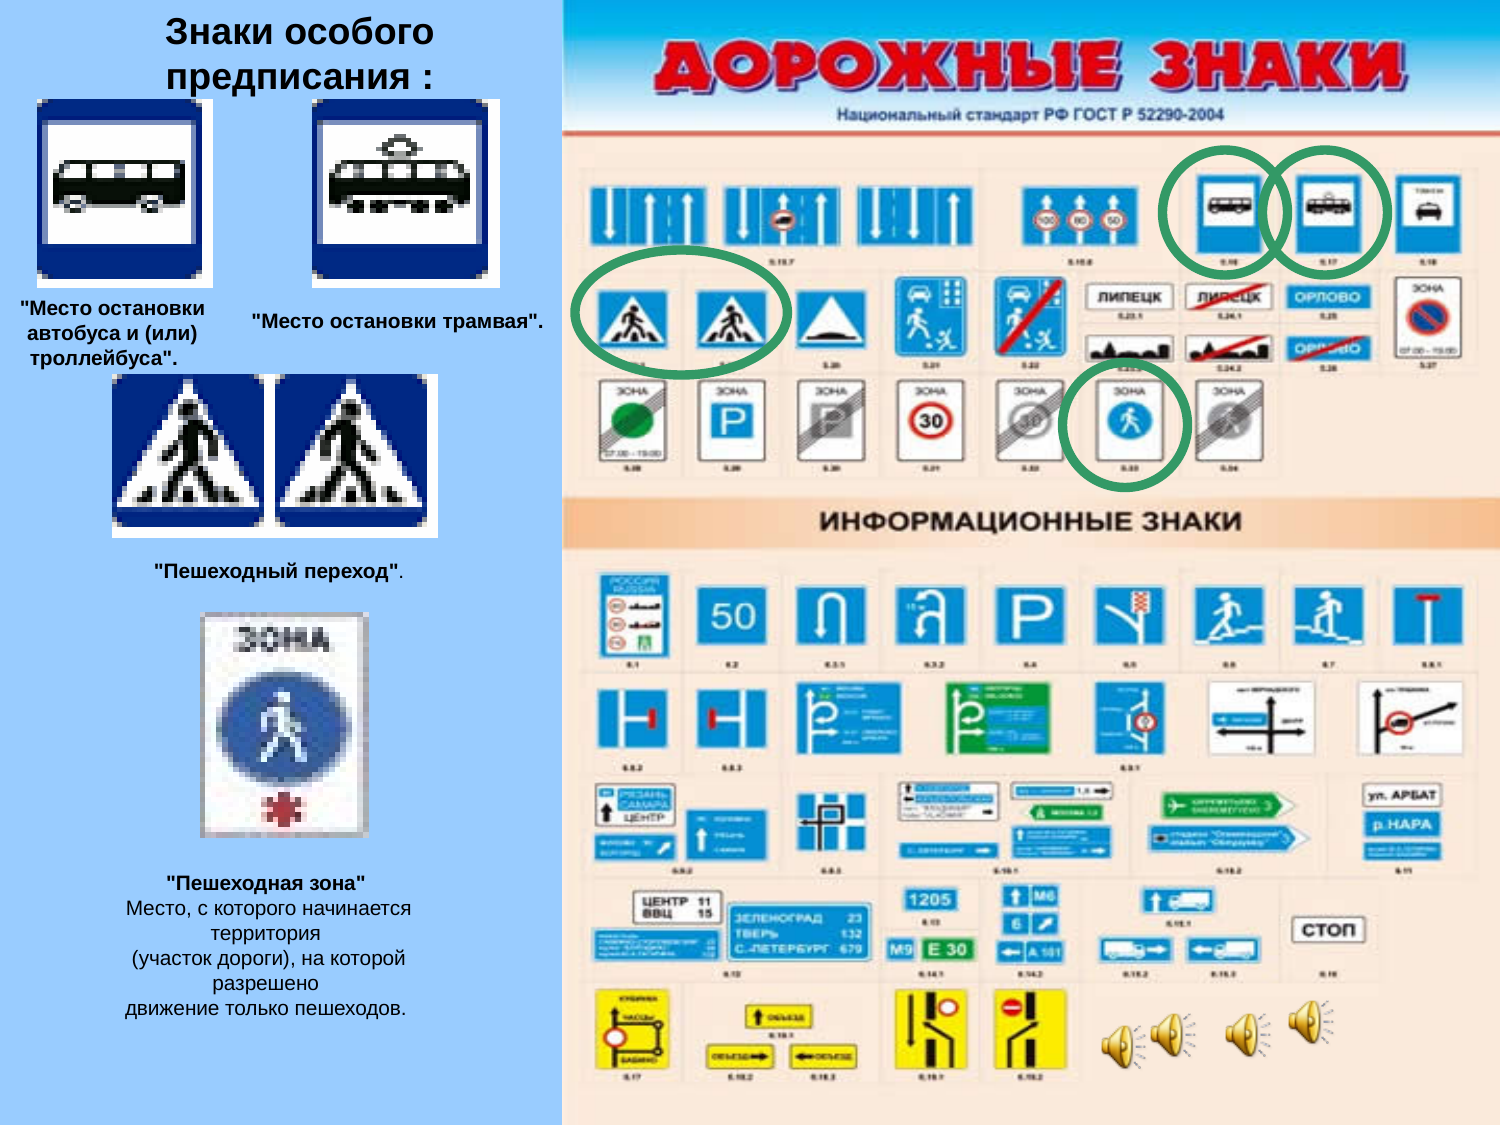

Знаки особого предписания :
"Место остановки автобуса и (или) троллейбуса".
"Место остановки трамвая".
"Пешеходный переход".
"Пешеходная зона"
Место, с которого начинается территория
(участок дороги), на которой разрешено
движение только пешеходов.